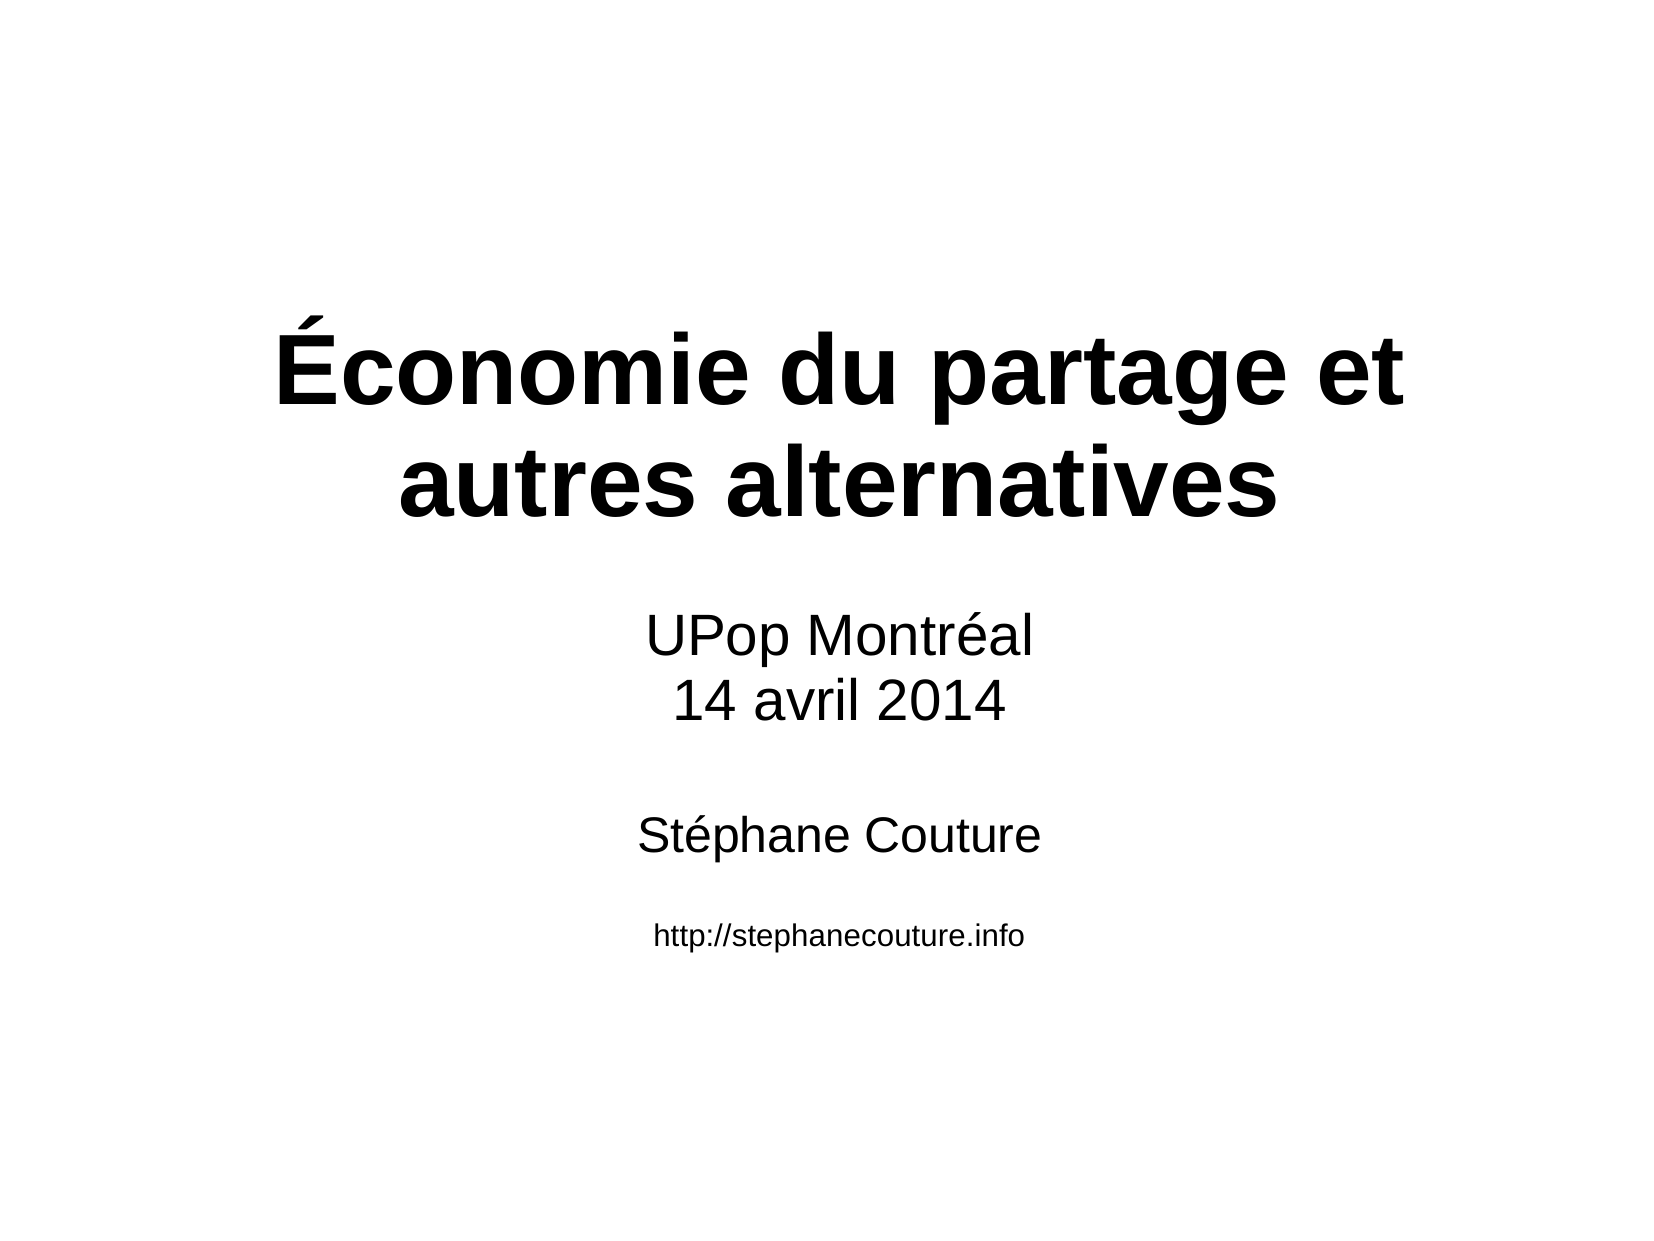

Économie du partage et autres alternatives
UPop Montréal
14 avril 2014
Stéphane Couture
http://stephanecouture.info